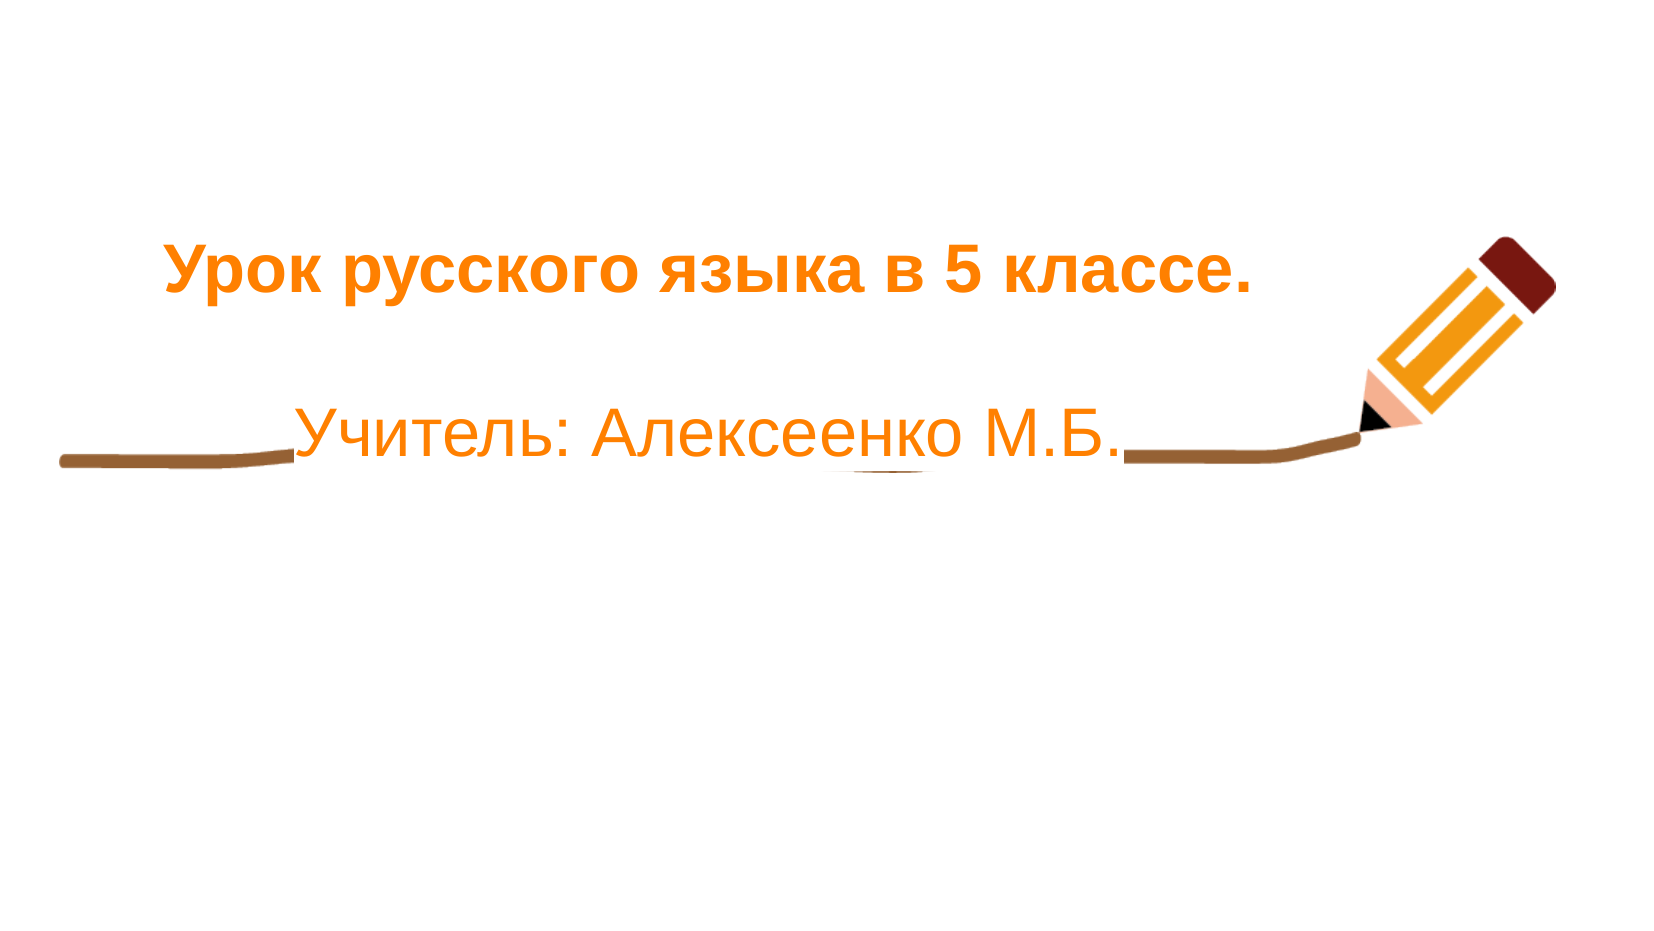

# Урок русского языка в 5 классе. Учитель: Алексеенко М.Б.